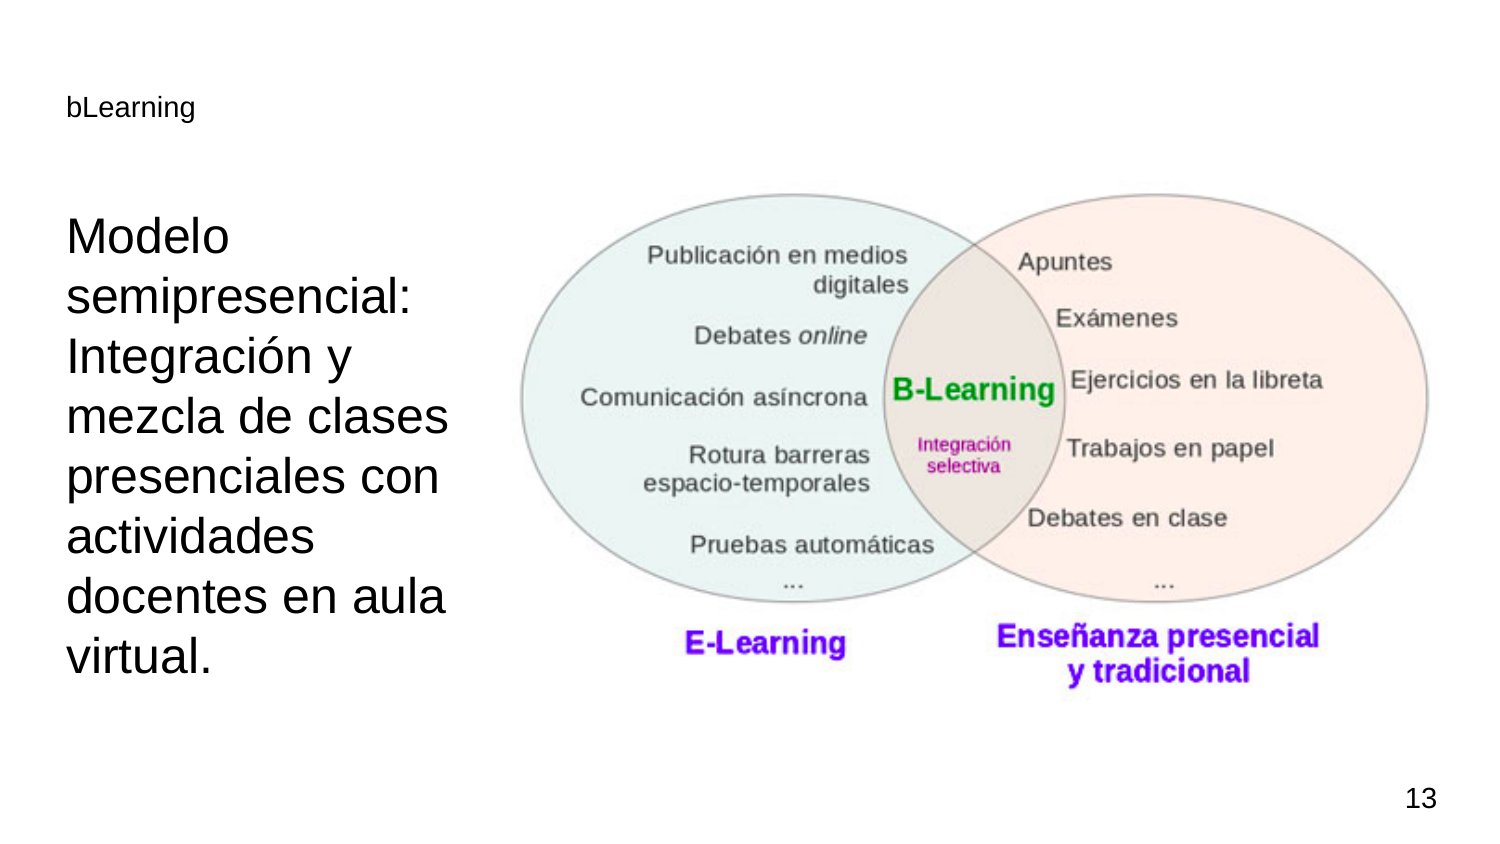

# bLearning
Modelo semipresencial: Integración y mezcla de clases presenciales con actividades docentes en aula virtual.